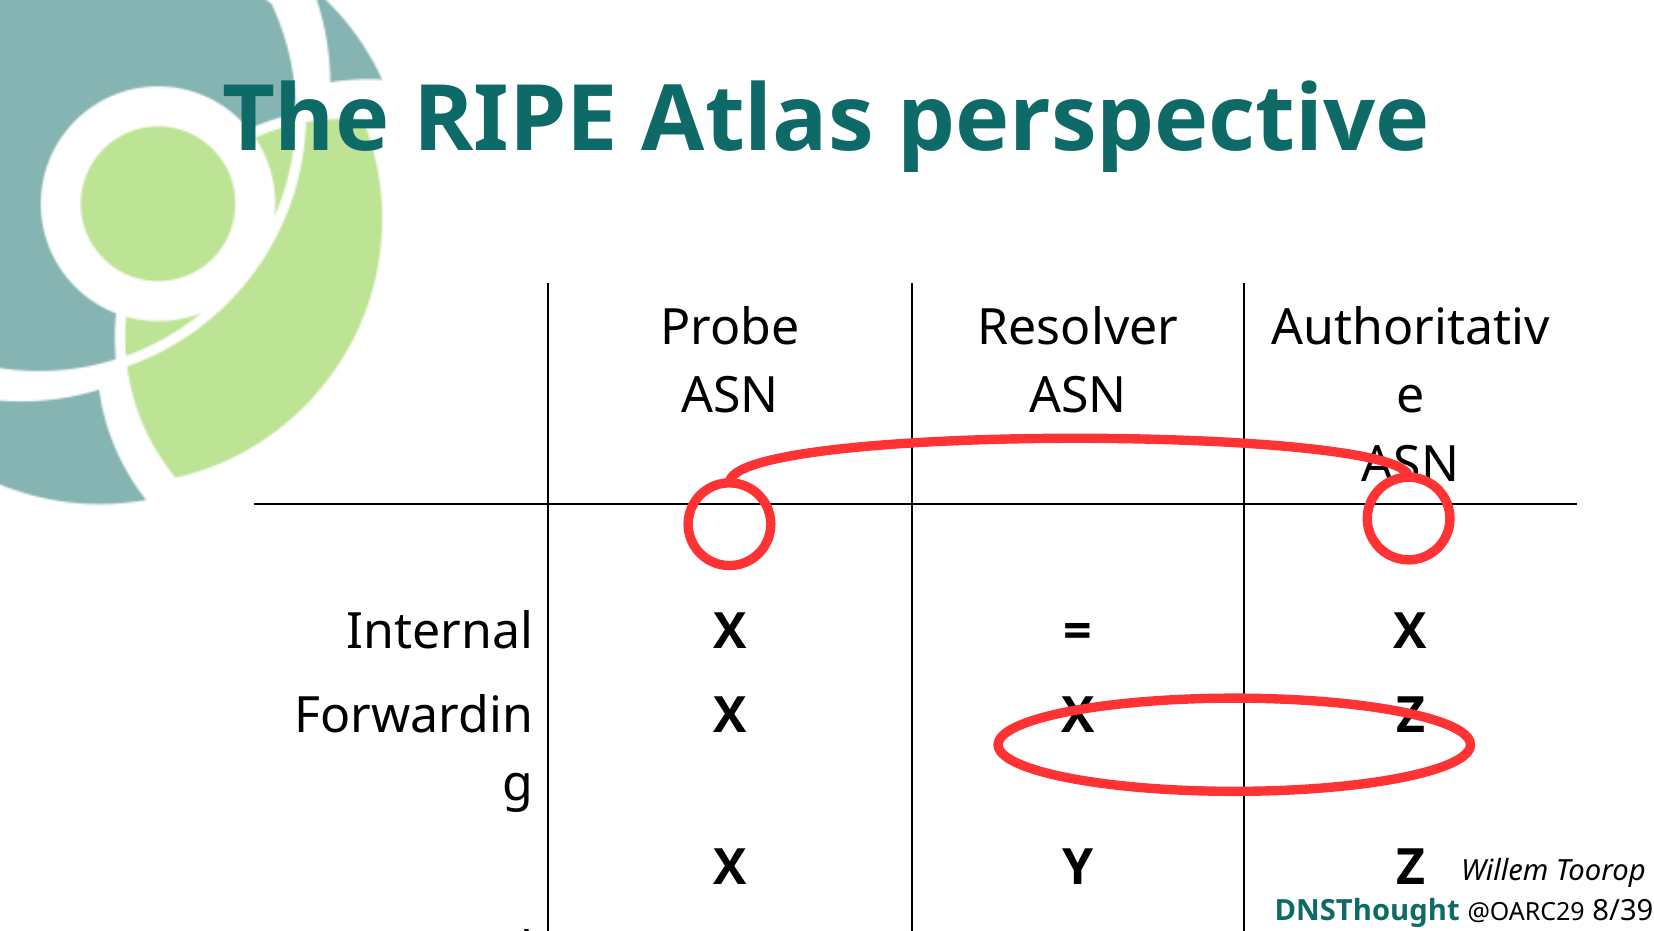

# The RIPE Atlas perspective
| | Probe ASN | Resolver ASN | Authoritative ASN |
| --- | --- | --- | --- |
| | | | |
| Internal | X | = | X |
| Forwarding | X | X | Z |
| | X | Y | Z |
| External | X | Z | Z |
8